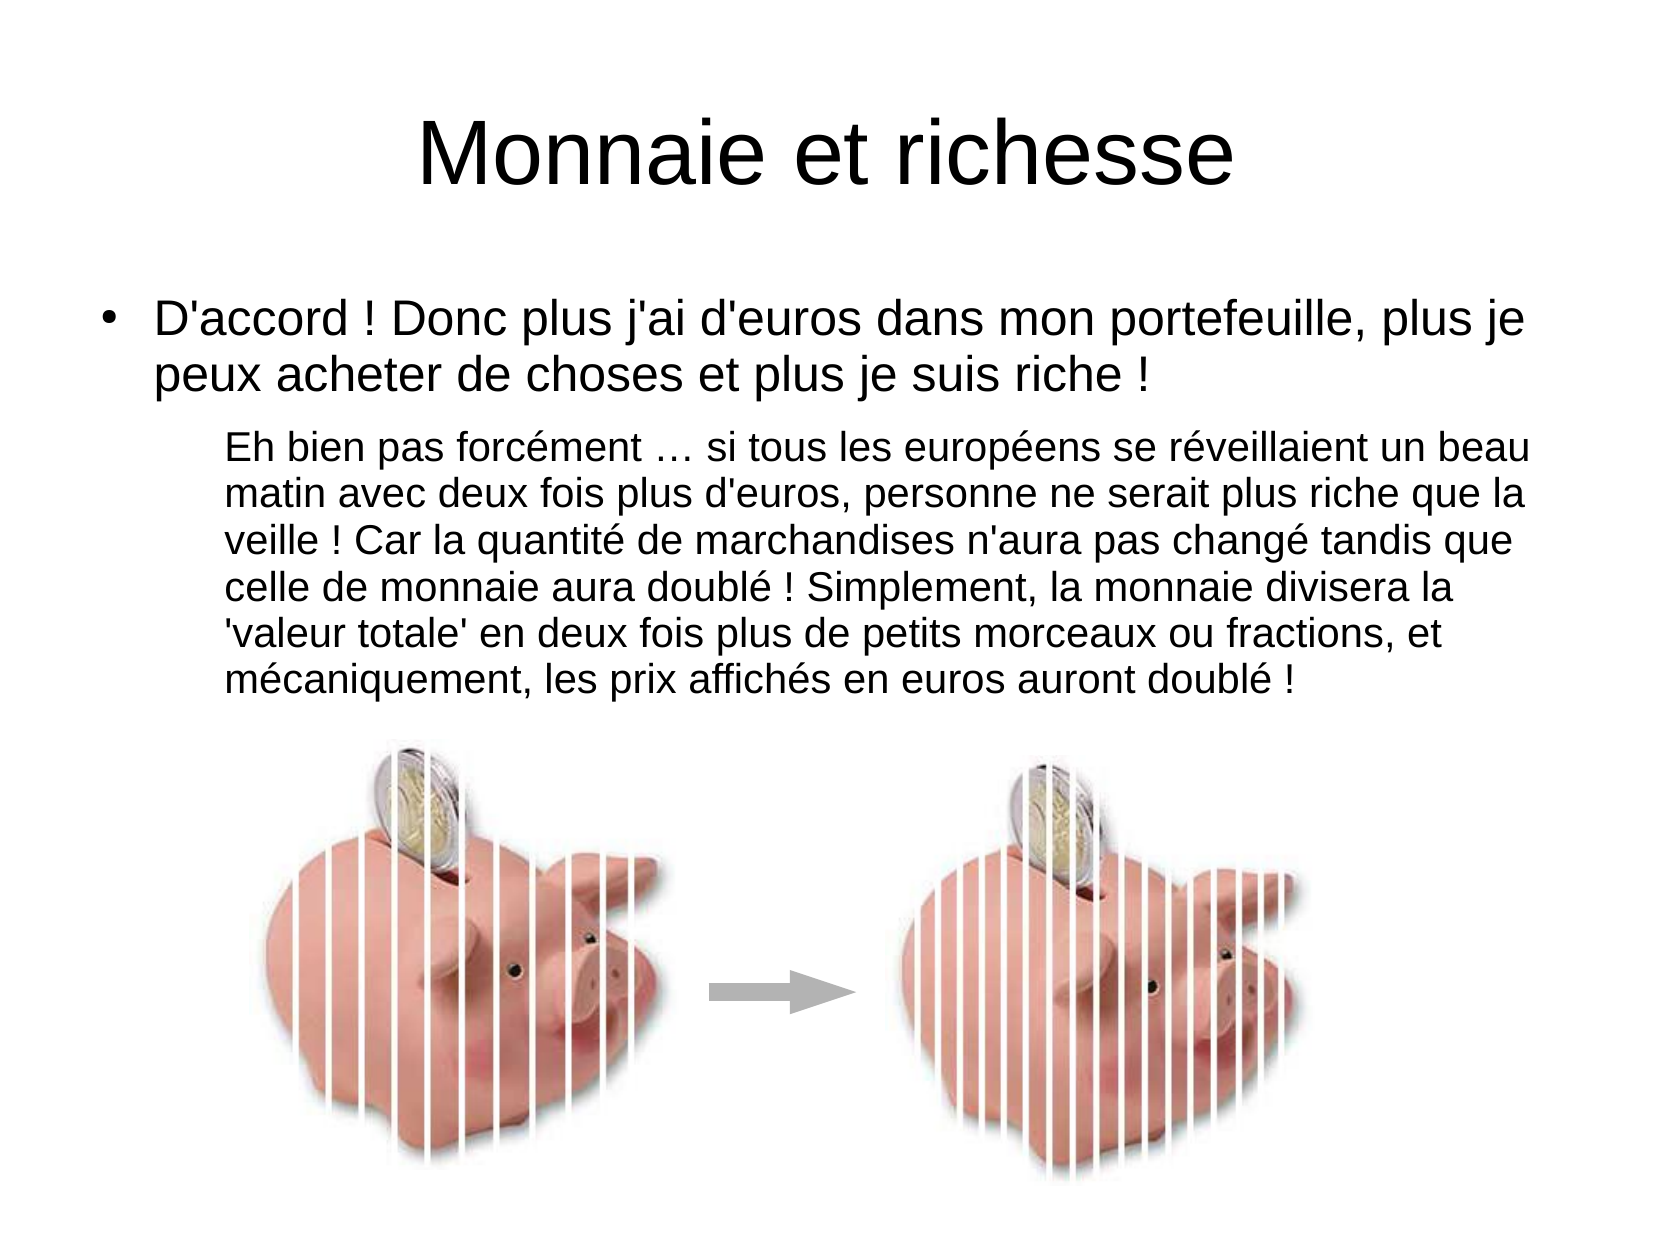

# Monnaie et richesse
D'accord ! Donc plus j'ai d'euros dans mon portefeuille, plus je peux acheter de choses et plus je suis riche !
Eh bien pas forcément … si tous les européens se réveillaient un beau matin avec deux fois plus d'euros, personne ne serait plus riche que la veille ! Car la quantité de marchandises n'aura pas changé tandis que celle de monnaie aura doublé ! Simplement, la monnaie divisera la 'valeur totale' en deux fois plus de petits morceaux ou fractions, et mécaniquement, les prix affichés en euros auront doublé !